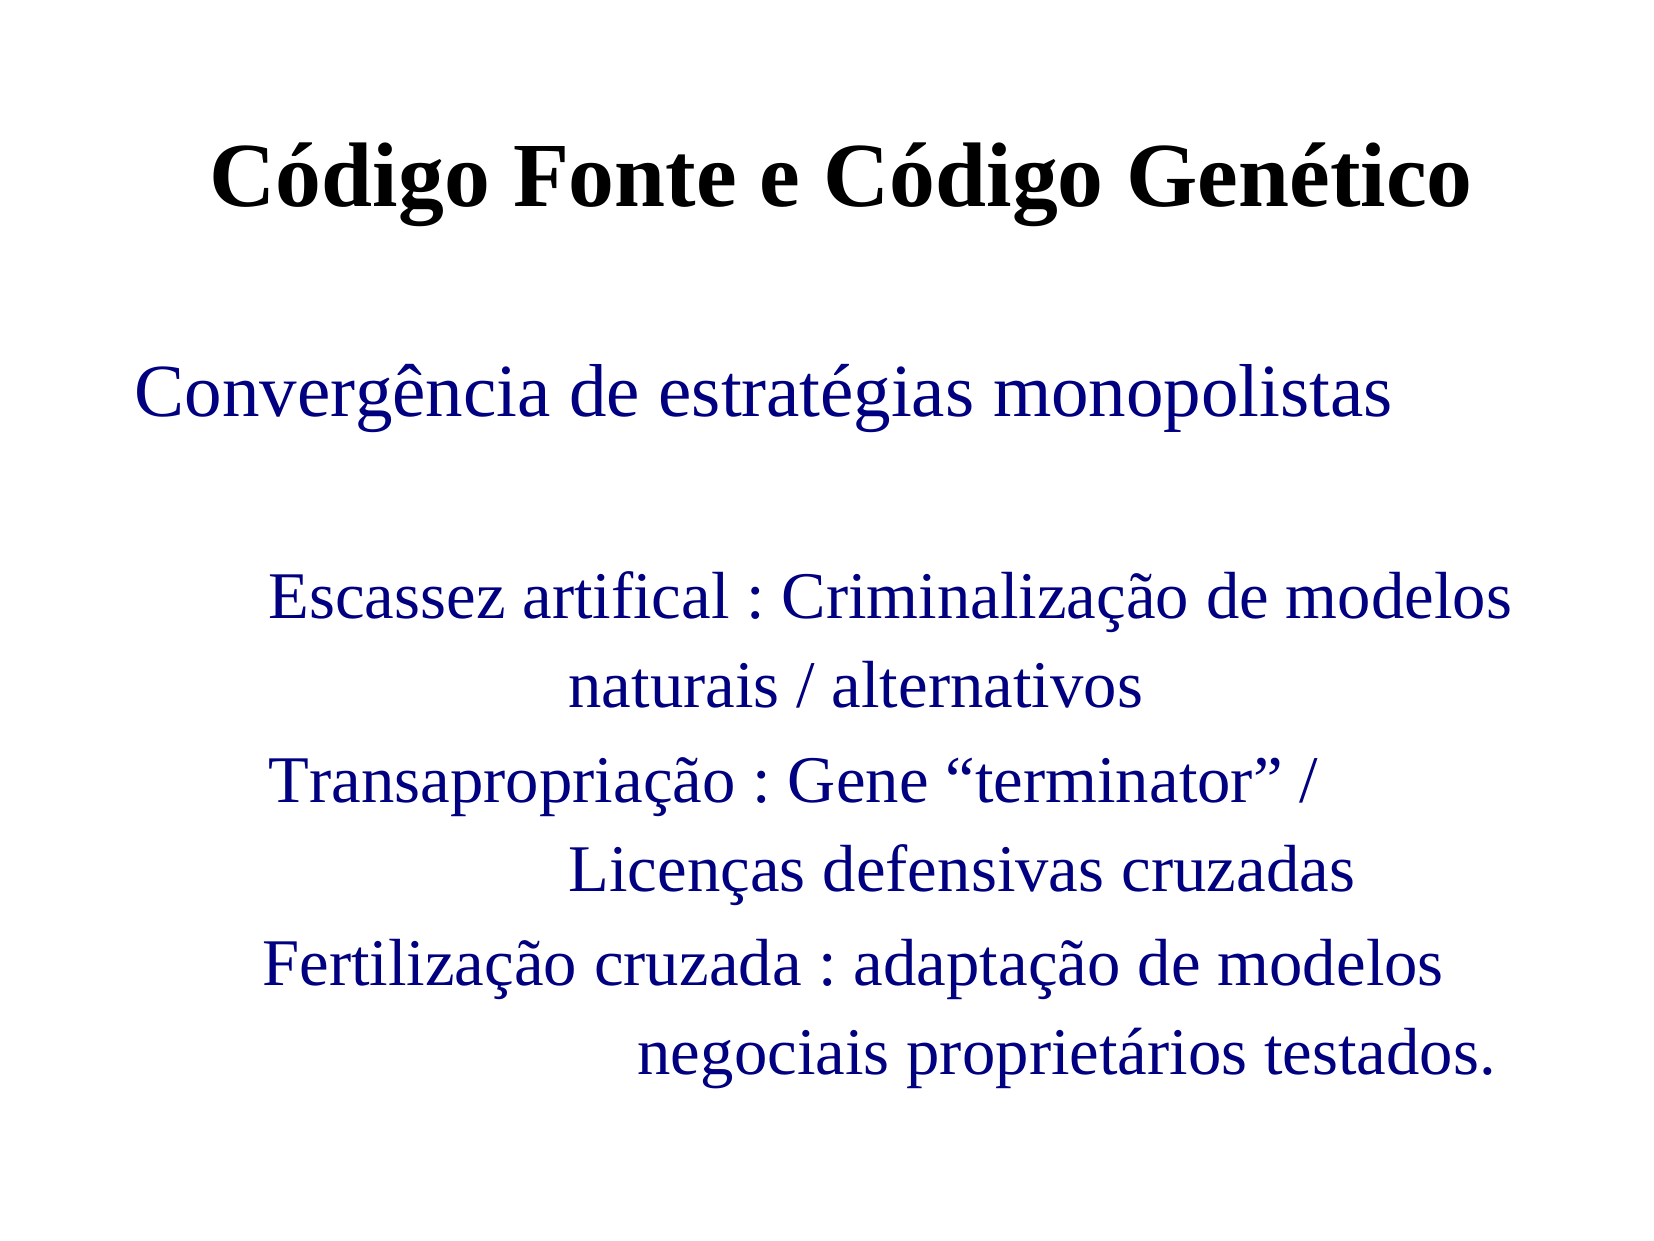

# Código Fonte e Código Genético
Convergência de estratégias monopolistas
	Escassez artifical : Criminalização de modelos naturais / alternativos
	Transapropriação : Gene “terminator” / Licenças defensivas cruzadas
	Fertilização cruzada : adaptação de modelos 							negociais proprietários testados.